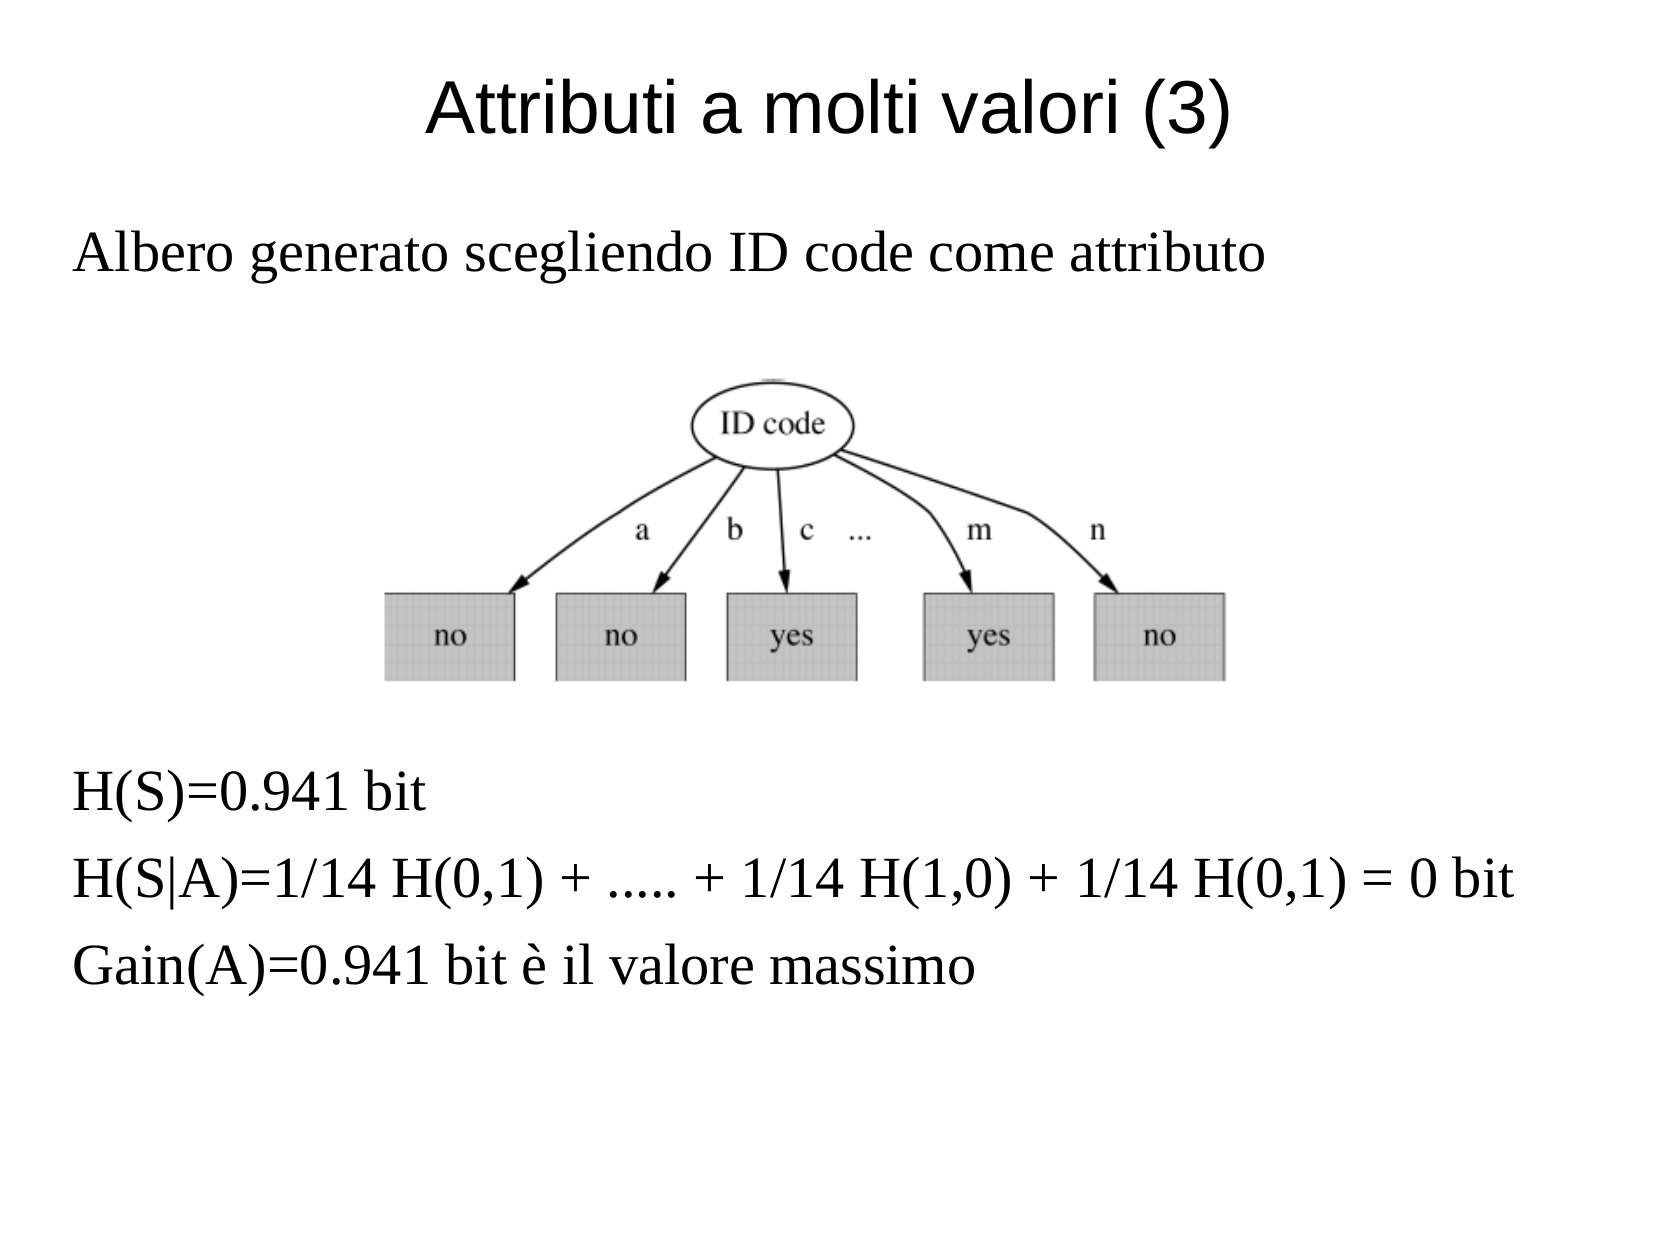

# Attributi a molti valori (3)
Albero generato scegliendo ID code come attributo
H(S)=0.941 bit
H(S|A)=1/14 H(0,1) + ..... + 1/14 H(1,0) + 1/14 H(0,1) = 0 bit
Gain(A)=0.941 bit è il valore massimo